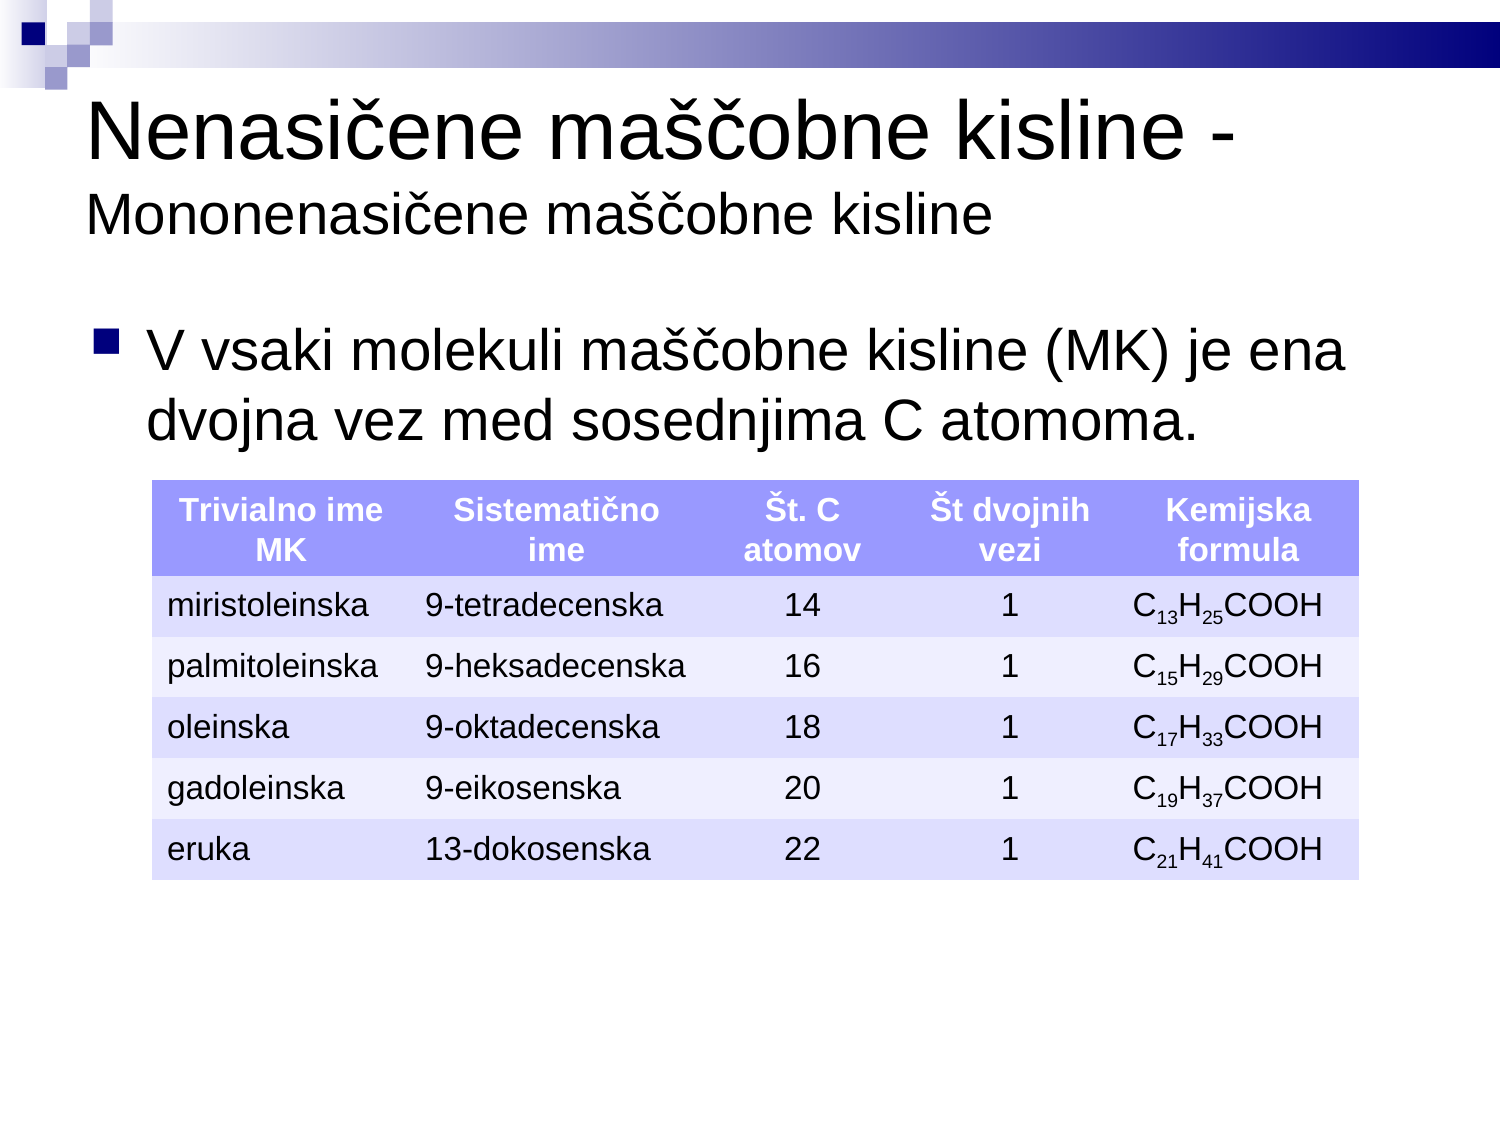

# Nenasičene maščobne kisline - Mononenasičene maščobne kisline
V vsaki molekuli maščobne kisline (MK) je ena dvojna vez med sosednjima C atomoma.
| Trivialno ime MK | Sistematično ime | Št. C atomov | Št dvojnih vezi | Kemijska formula |
| --- | --- | --- | --- | --- |
| miristoleinska | 9-tetradecenska | 14 | 1 | C13H25COOH |
| palmitoleinska | 9-heksadecenska | 16 | 1 | C15H29COOH |
| oleinska | 9-oktadecenska | 18 | 1 | C17H33COOH |
| gadoleinska | 9-eikosenska | 20 | 1 | C19H37COOH |
| eruka | 13-dokosenska | 22 | 1 | C21H41COOH |